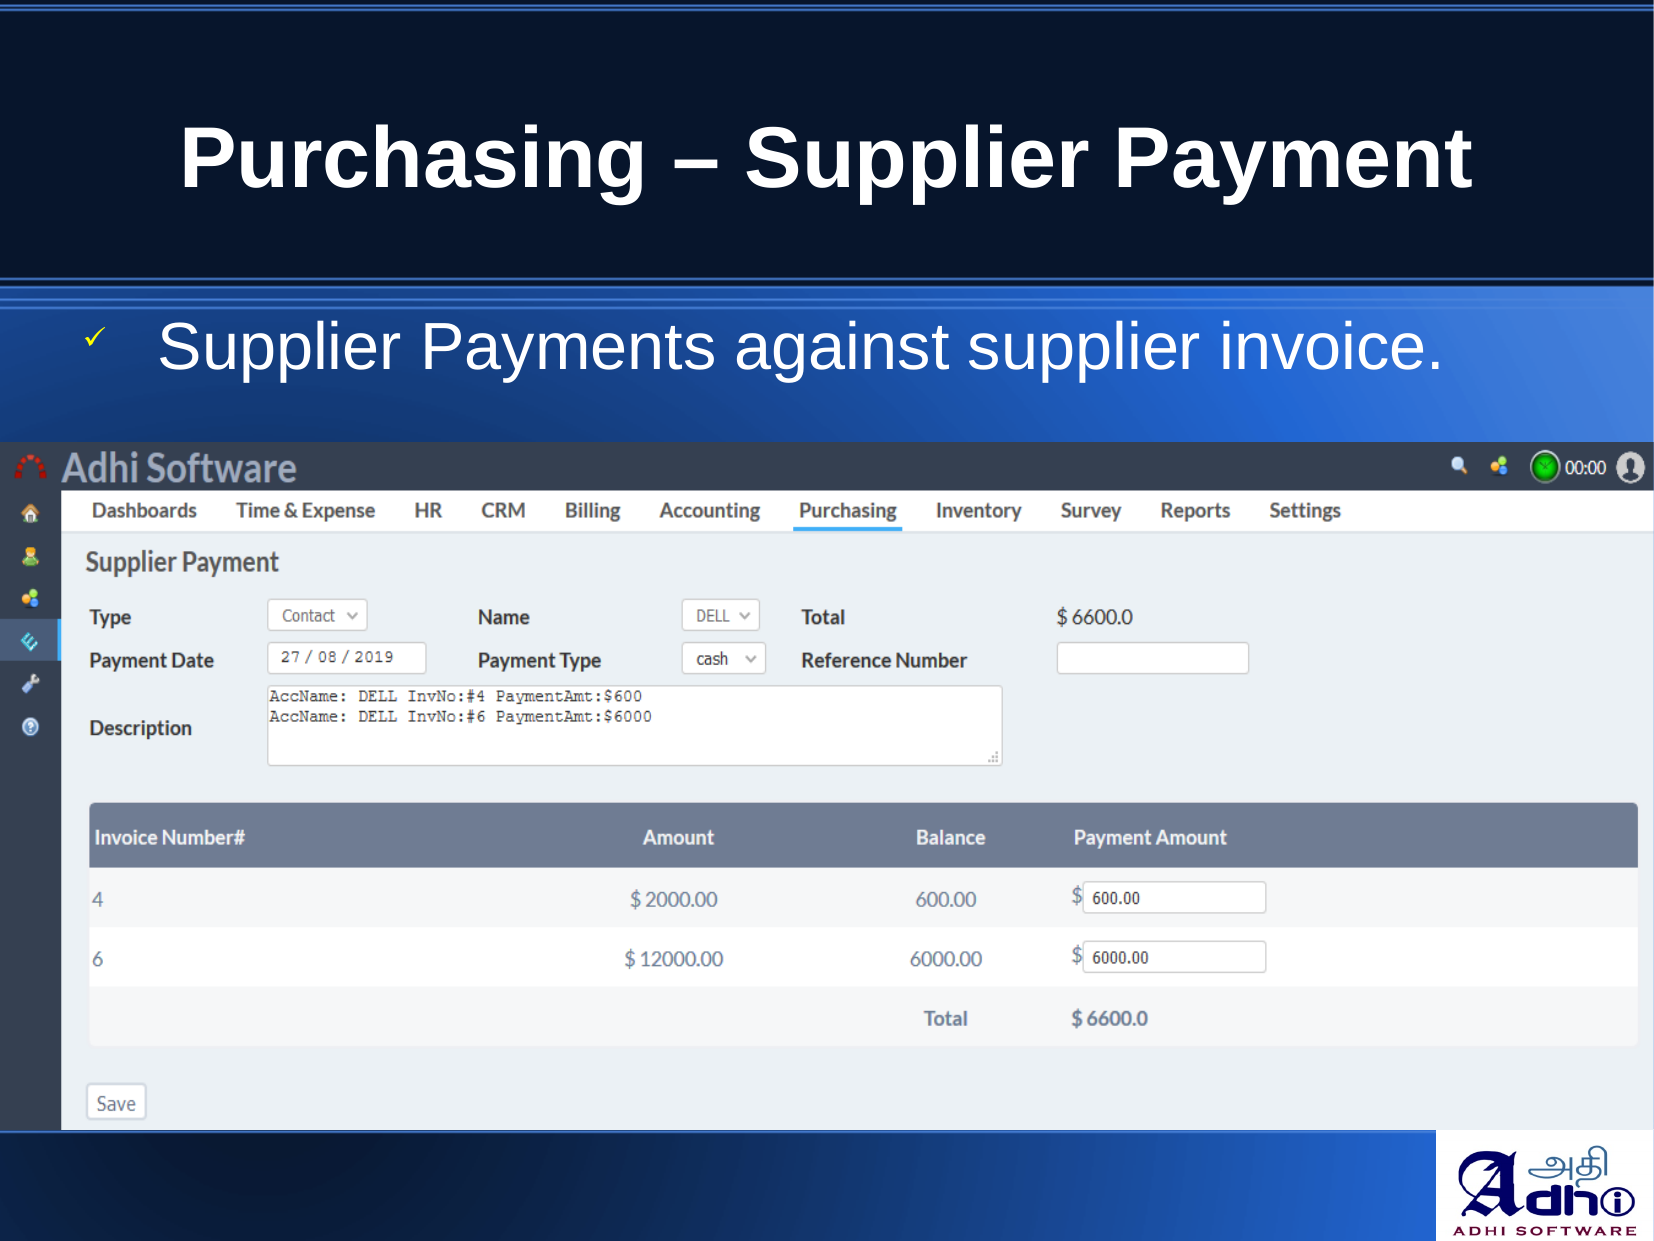

# Purchasing – Supplier Payment
Supplier Payments against supplier invoice.